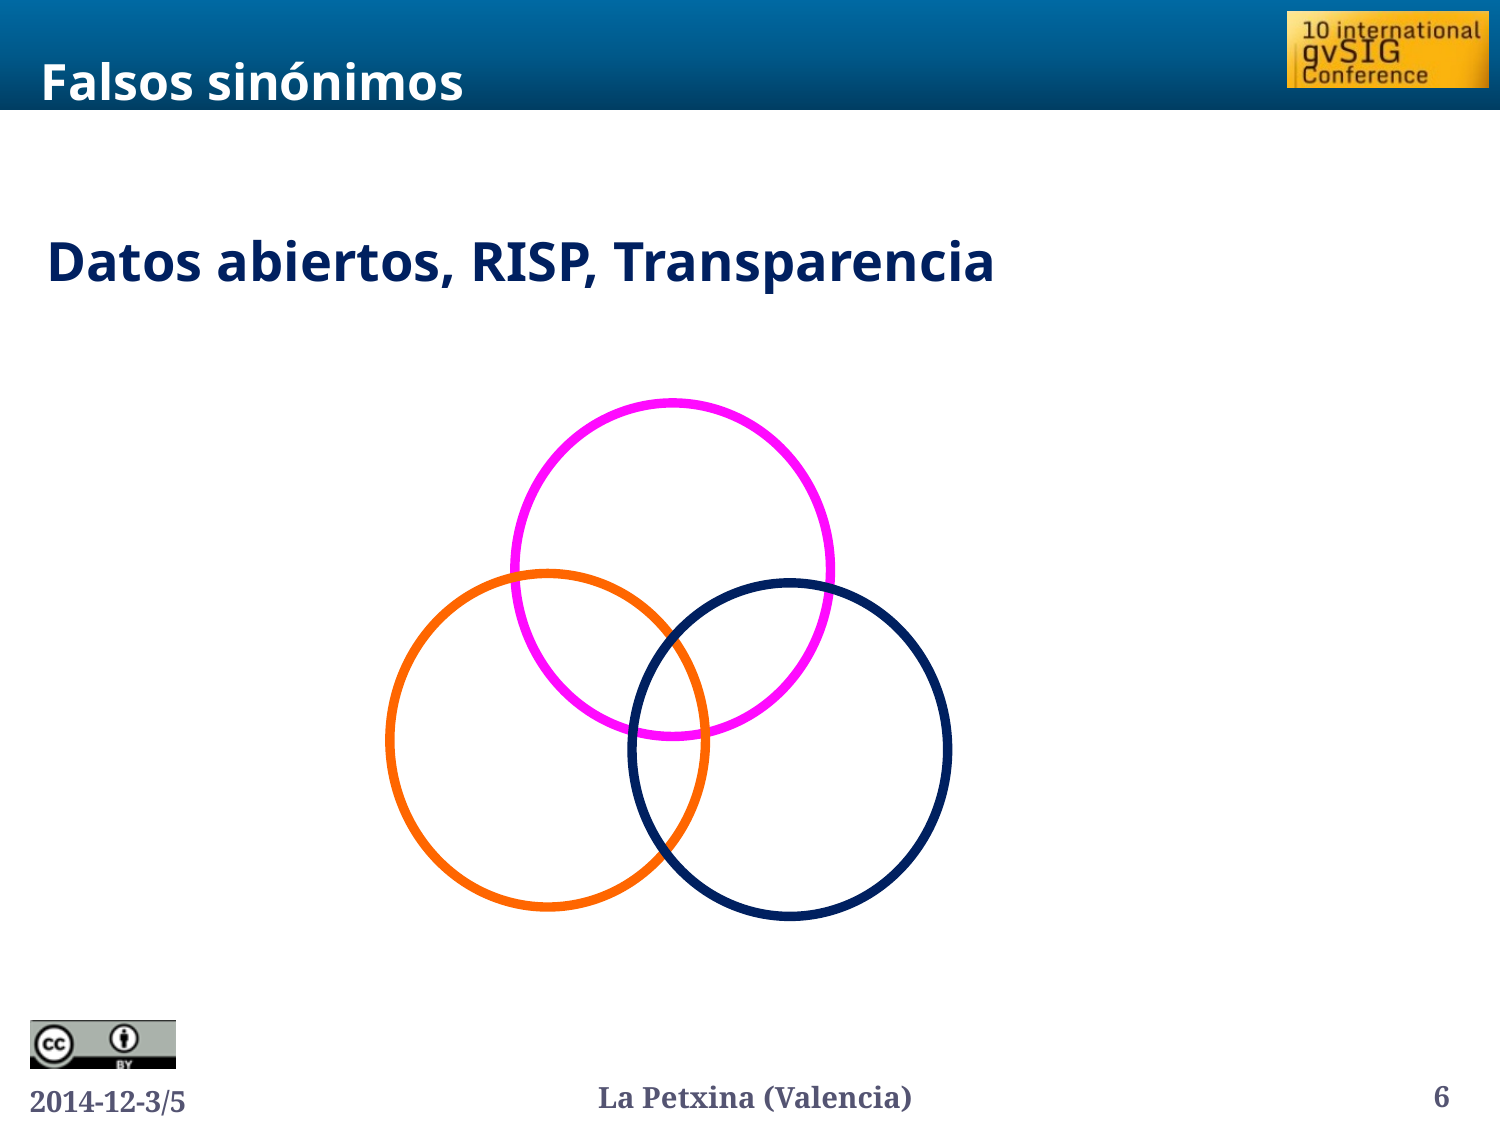

# Falsos sinónimos
Datos abiertos, RISP, Transparencia